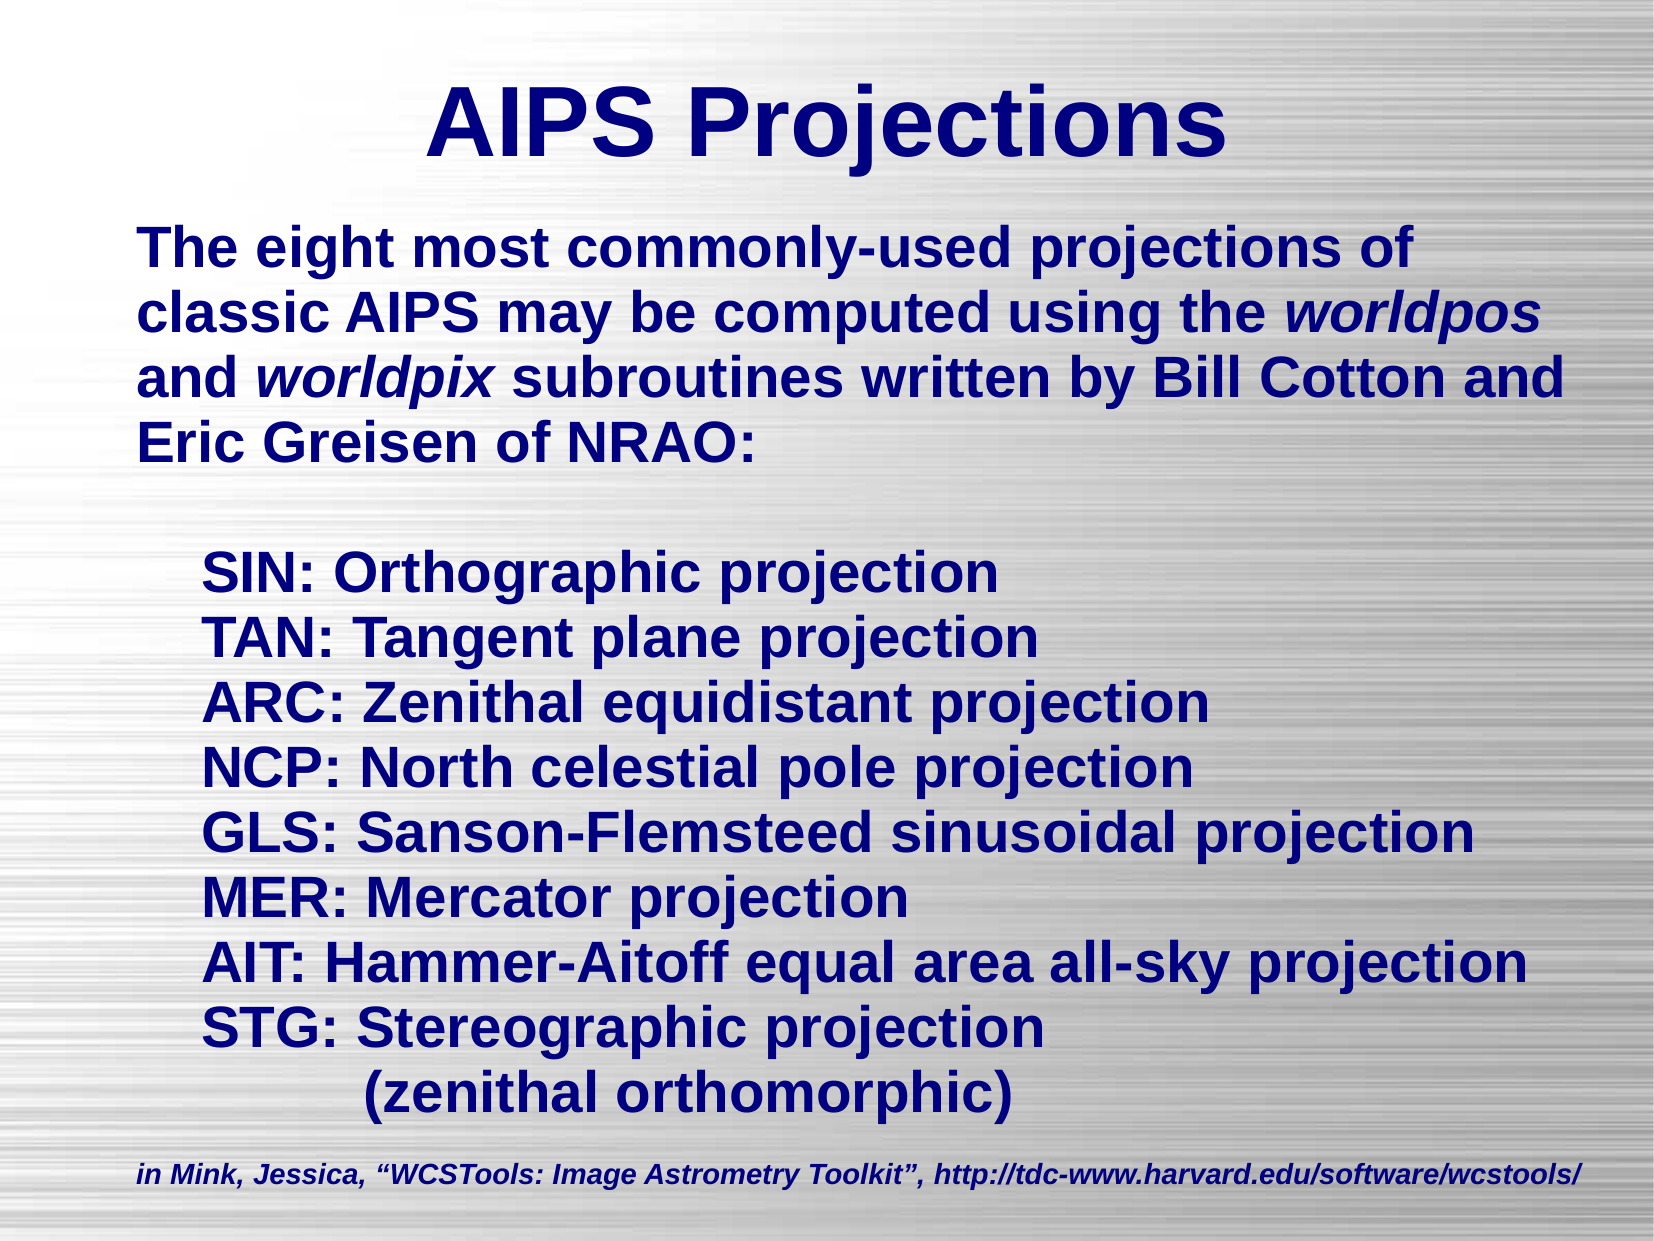

AIPS Projections
The eight most commonly-used projections of
classic AIPS may be computed using the worldpos
and worldpix subroutines written by Bill Cotton and
Eric Greisen of NRAO:
 SIN: Orthographic projection
 TAN: Tangent plane projection
 ARC: Zenithal equidistant projection
 NCP: North celestial pole projection
 GLS: Sanson-Flemsteed sinusoidal projection
 MER: Mercator projection
 AIT: Hammer-Aitoff equal area all-sky projection
 STG: Stereographic projection
 (zenithal orthomorphic)
in Mink, Jessica, “WCSTools: Image Astrometry Toolkit”, http://tdc-www.harvard.edu/software/wcstools/